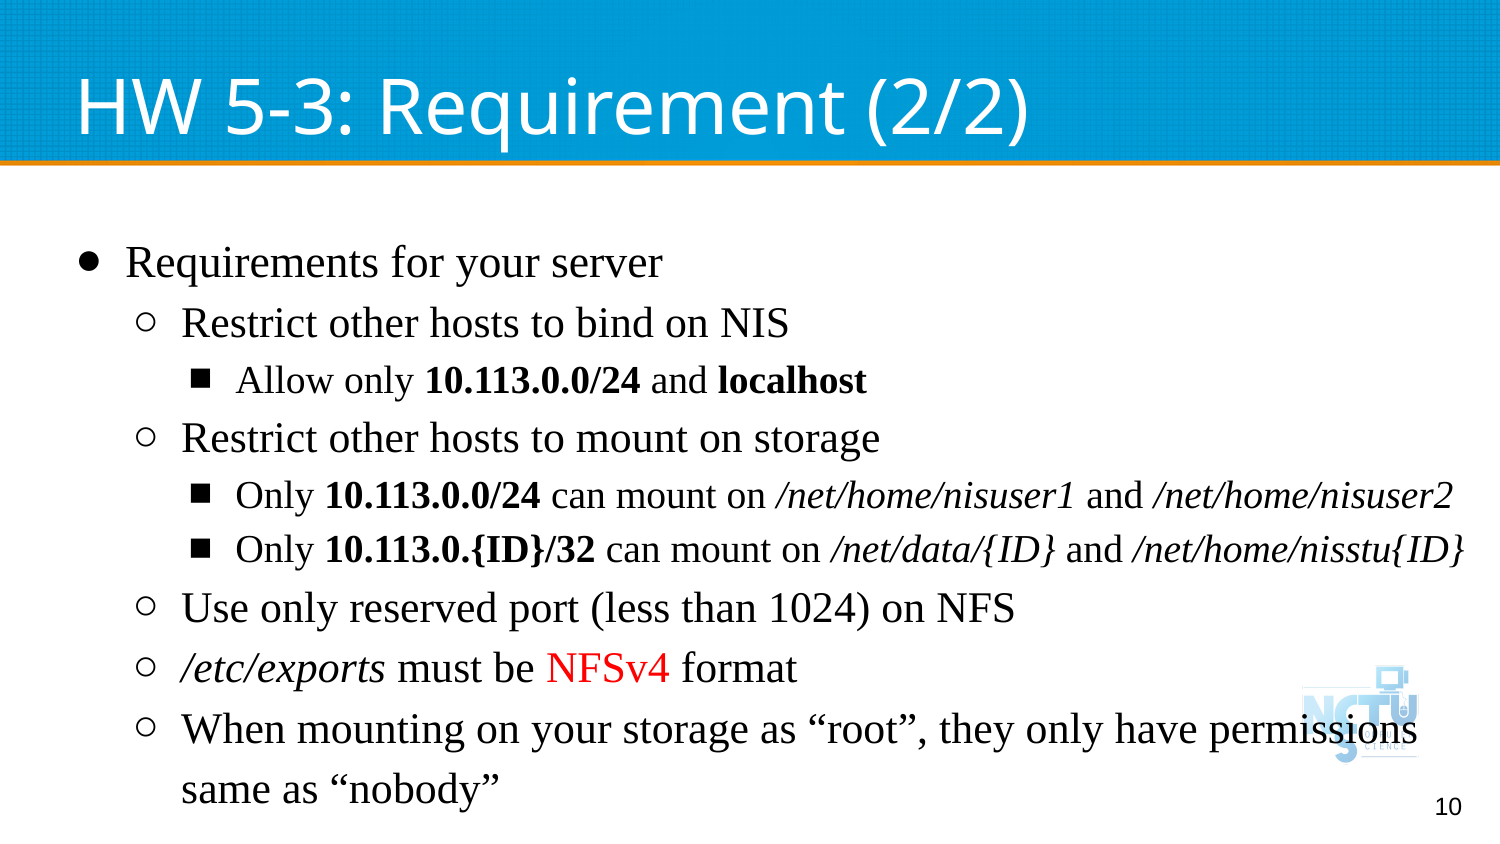

# HW 5-3: Requirement (2/2)
Requirements for your server
Restrict other hosts to bind on NIS
Allow only 10.113.0.0/24 and localhost
Restrict other hosts to mount on storage
Only 10.113.0.0/24 can mount on /net/home/nisuser1 and /net/home/nisuser2
Only 10.113.0.{ID}/32 can mount on /net/data/{ID} and /net/home/nisstu{ID}
Use only reserved port (less than 1024) on NFS
/etc/exports must be NFSv4 format
When mounting on your storage as “root”, they only have permissions same as “nobody”